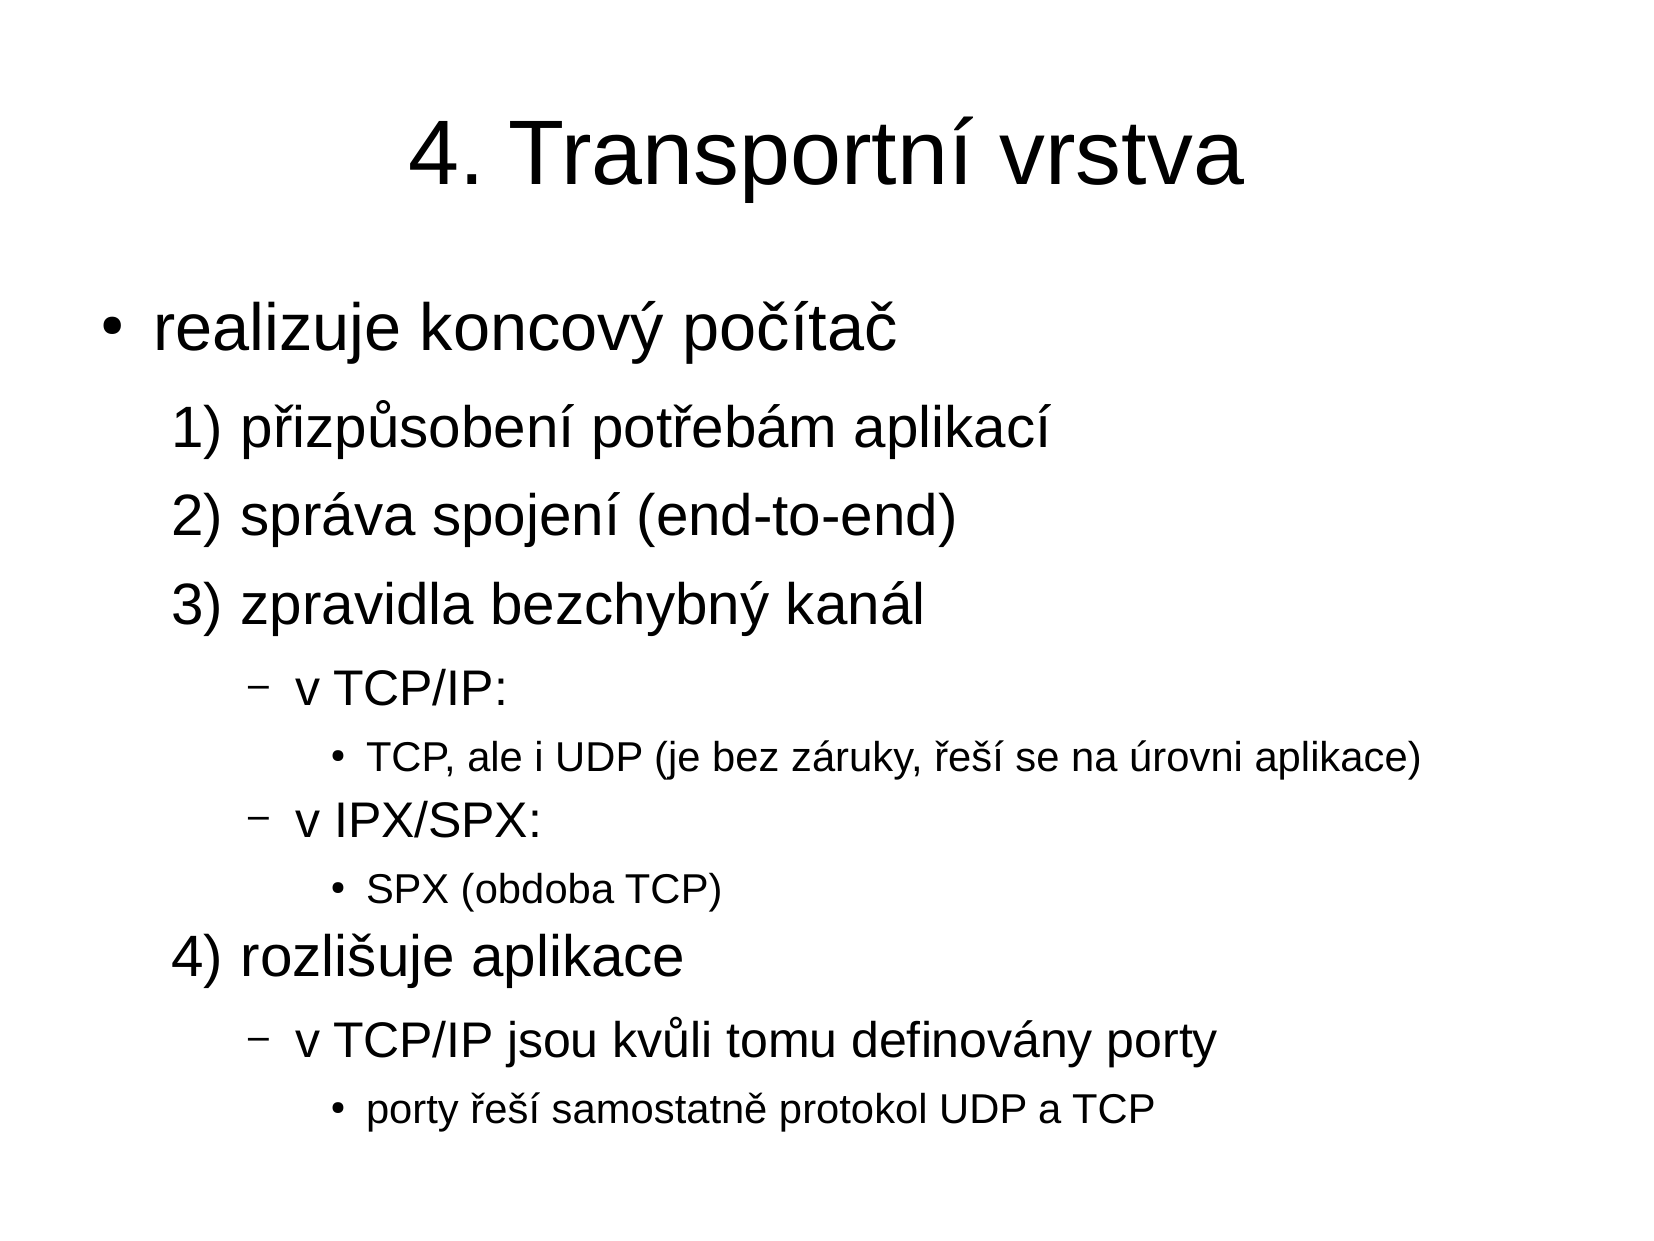

# 4. Transportní vrstva
realizuje koncový počítač
 přizpůsobení potřebám aplikací
 správa spojení (end-to-end)
 zpravidla bezchybný kanál
v TCP/IP:
TCP, ale i UDP (je bez záruky, řeší se na úrovni aplikace)
v IPX/SPX:
SPX (obdoba TCP)
 rozlišuje aplikace
v TCP/IP jsou kvůli tomu definovány porty
porty řeší samostatně protokol UDP a TCP